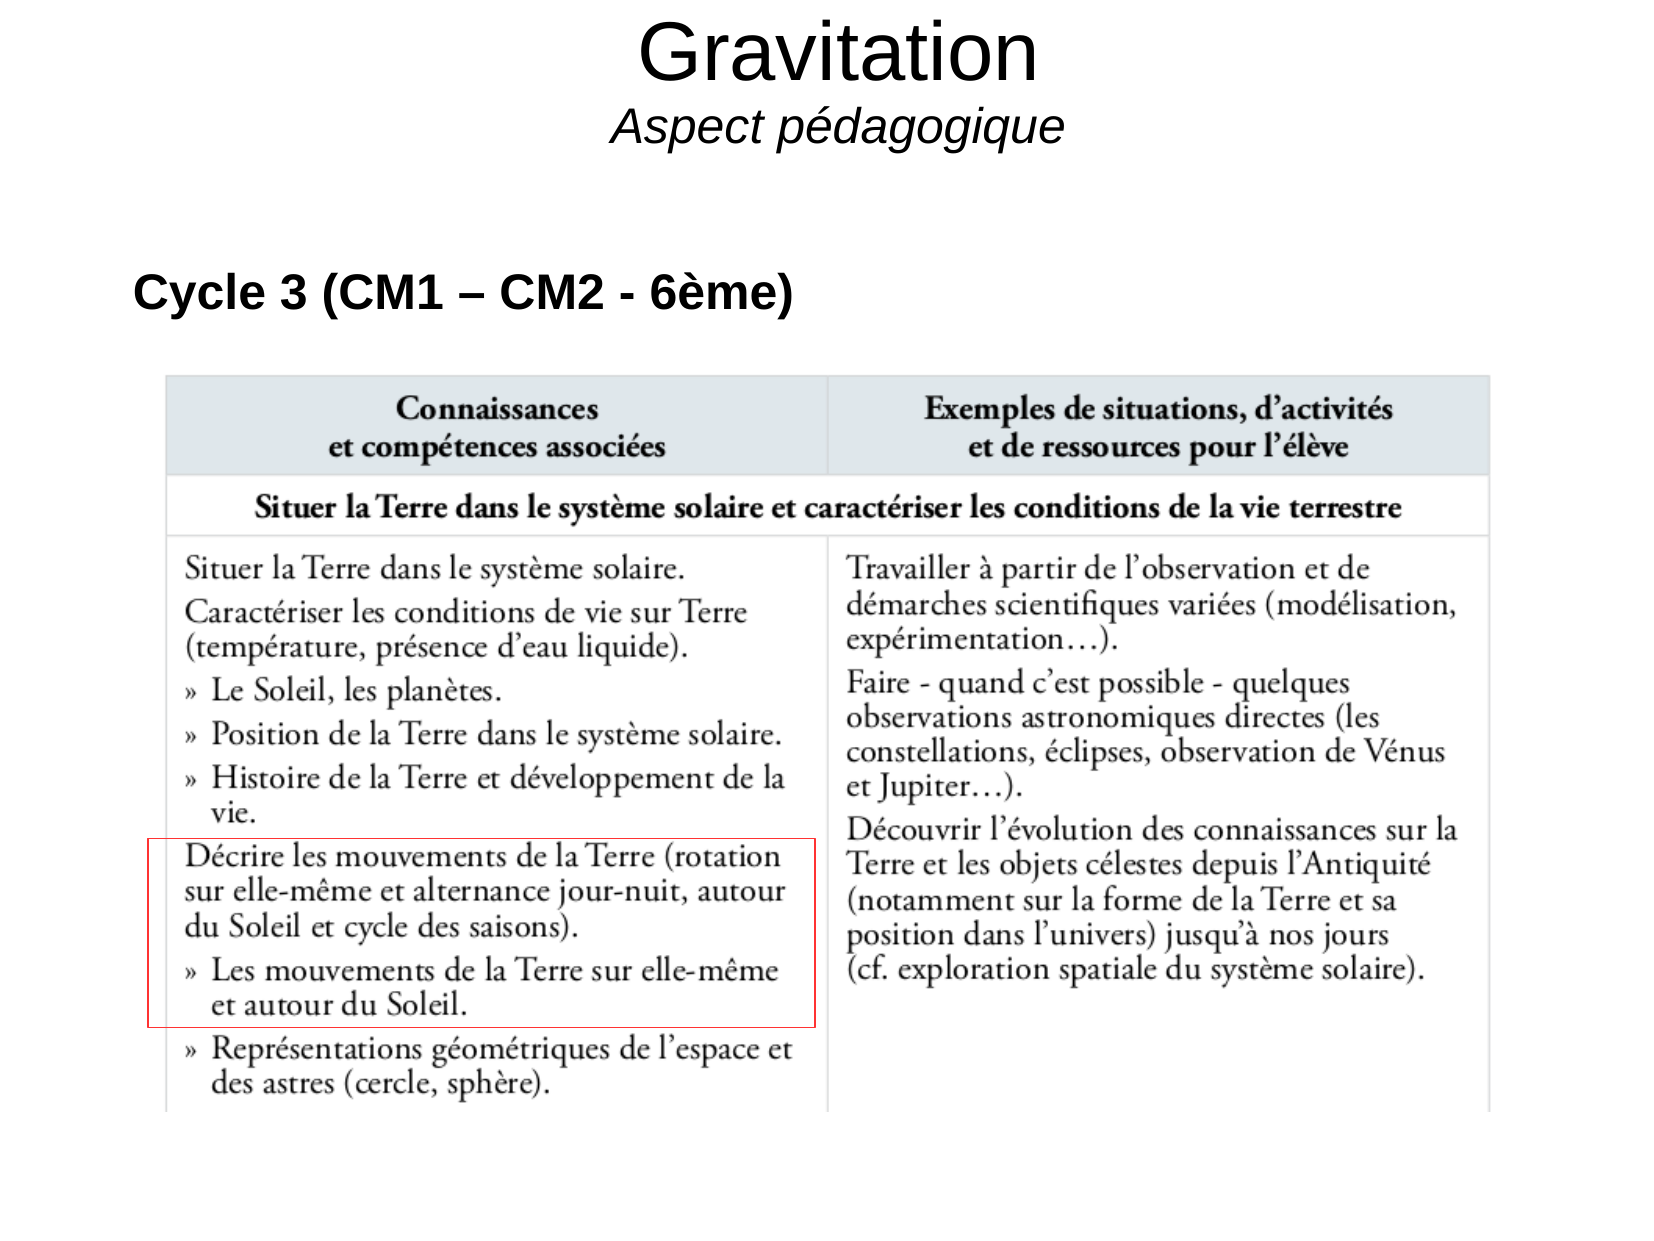

# Gravitation Aspect pédagogique
Cycle 3 (CM1 – CM2 - 6ème)